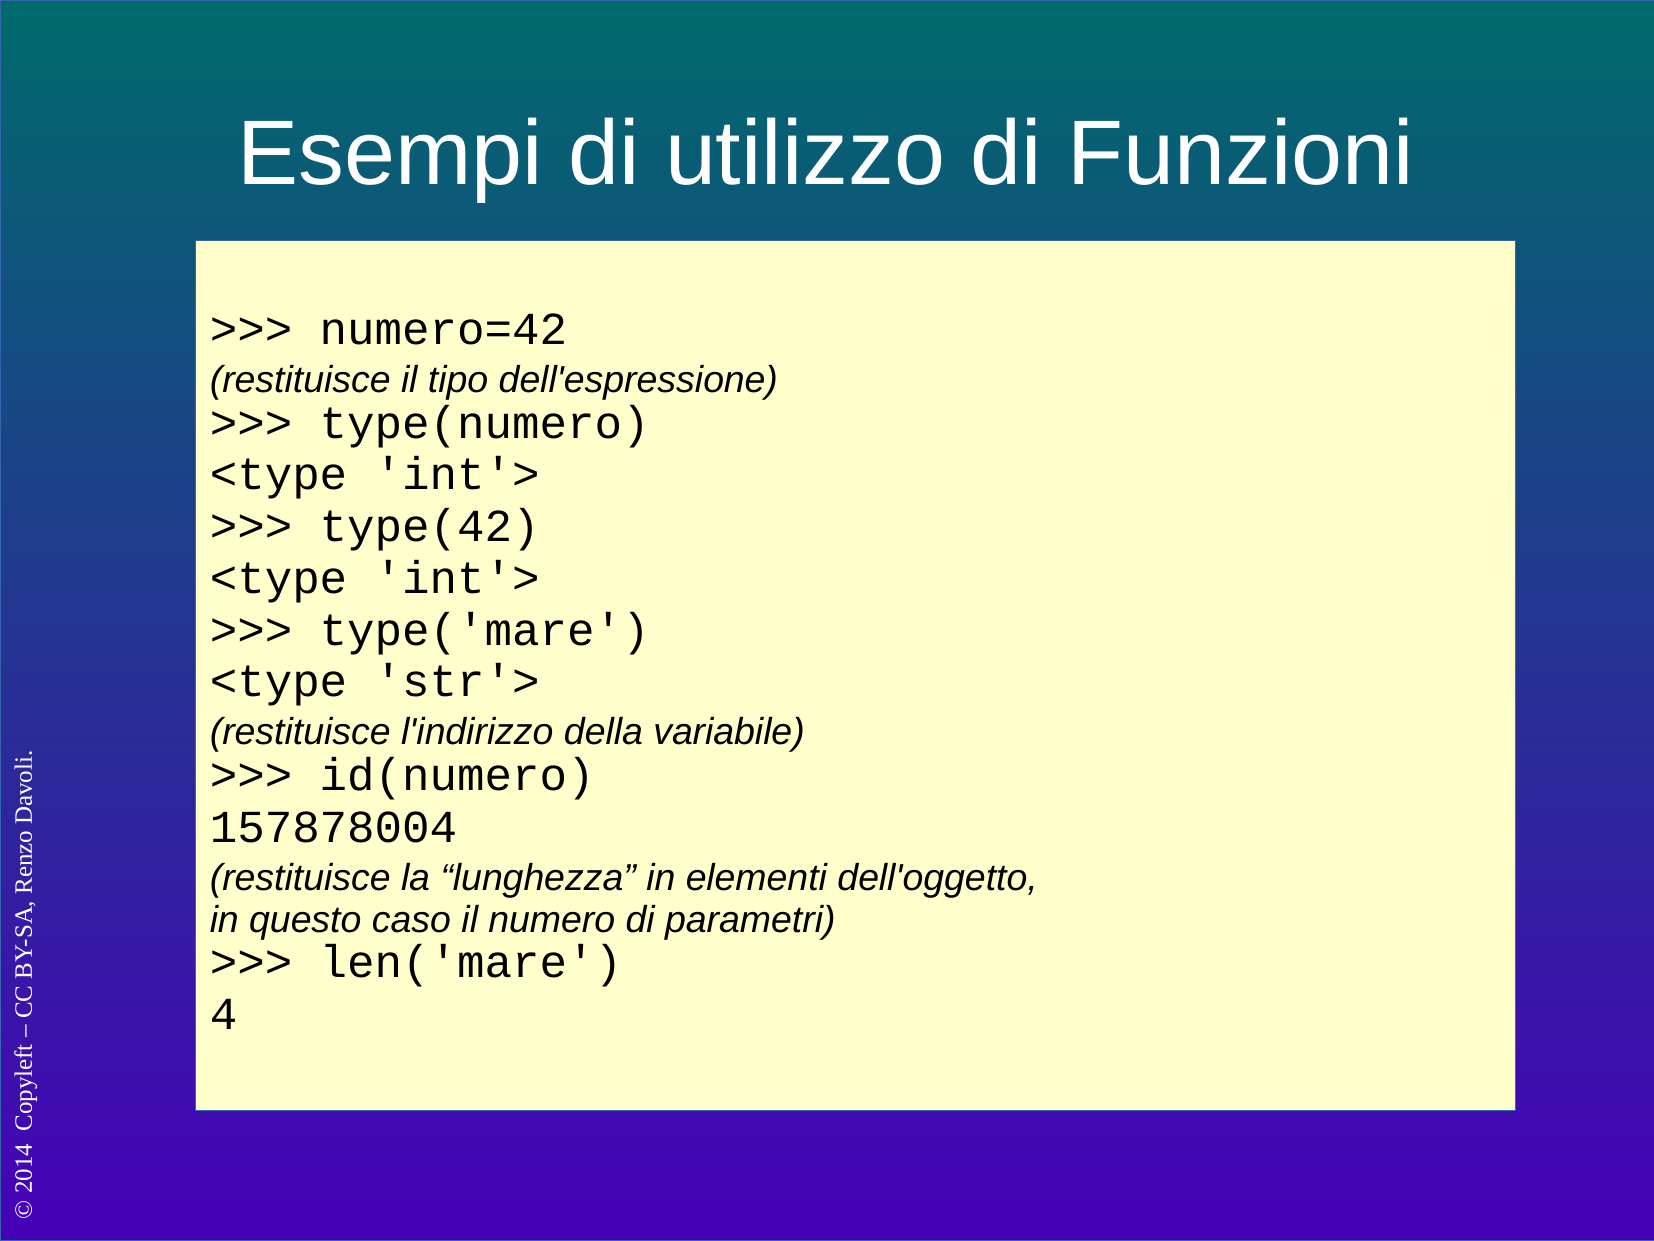

# Esempi di utilizzo di Funzioni
>>> numero=42
(restituisce il tipo dell'espressione)
>>> type(numero)
<type 'int'>
>>> type(42)
<type 'int'>
>>> type('mare')
<type 'str'>
(restituisce l'indirizzo della variabile)
>>> id(numero)
157878004
(restituisce la “lunghezza” in elementi dell'oggetto,
in questo caso il numero di parametri)
>>> len('mare')
4